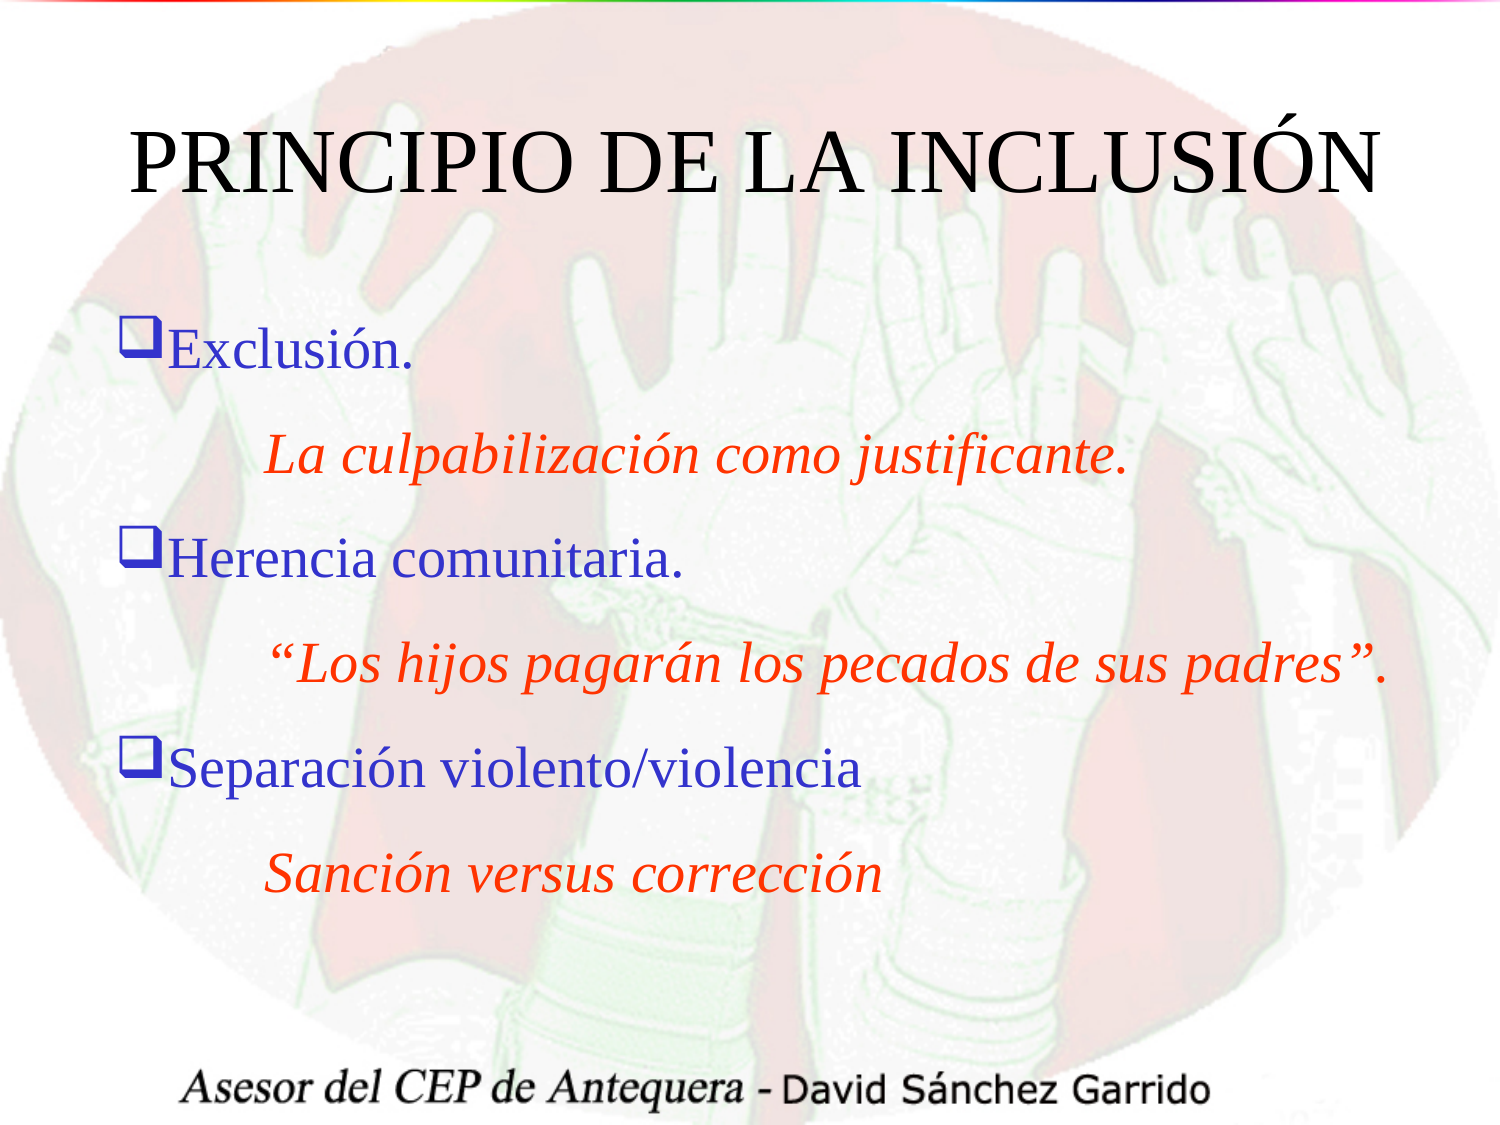

# PRINCIPIO DE LA INCLUSIÓN
Exclusión.
	La culpabilización como justificante.
Herencia comunitaria.
	“Los hijos pagarán los pecados de sus padres”.
Separación violento/violencia
	Sanción versus corrección